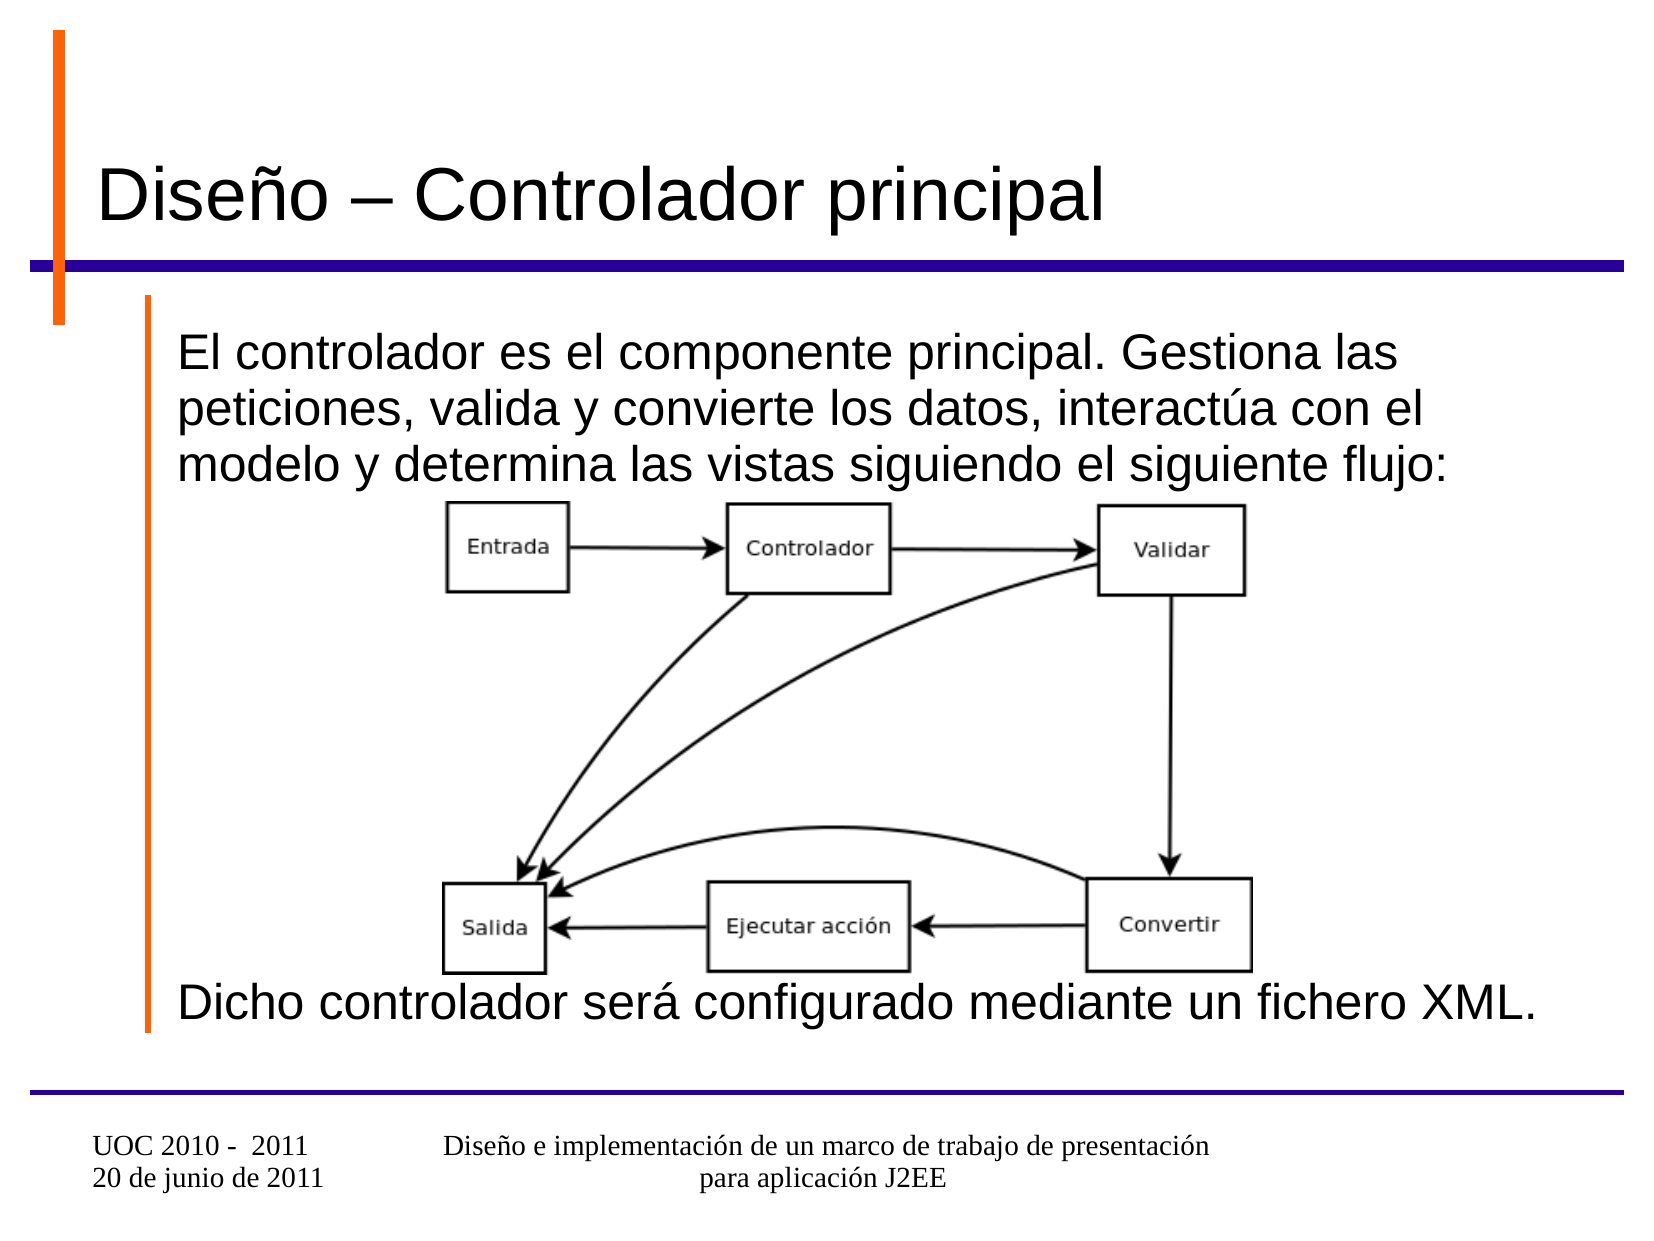

# Diseño – Controlador principal
El controlador es el componente principal. Gestiona las peticiones, valida y convierte los datos, interactúa con el modelo y determina las vistas siguiendo el siguiente flujo:
Dicho controlador será configurado mediante un fichero XML.